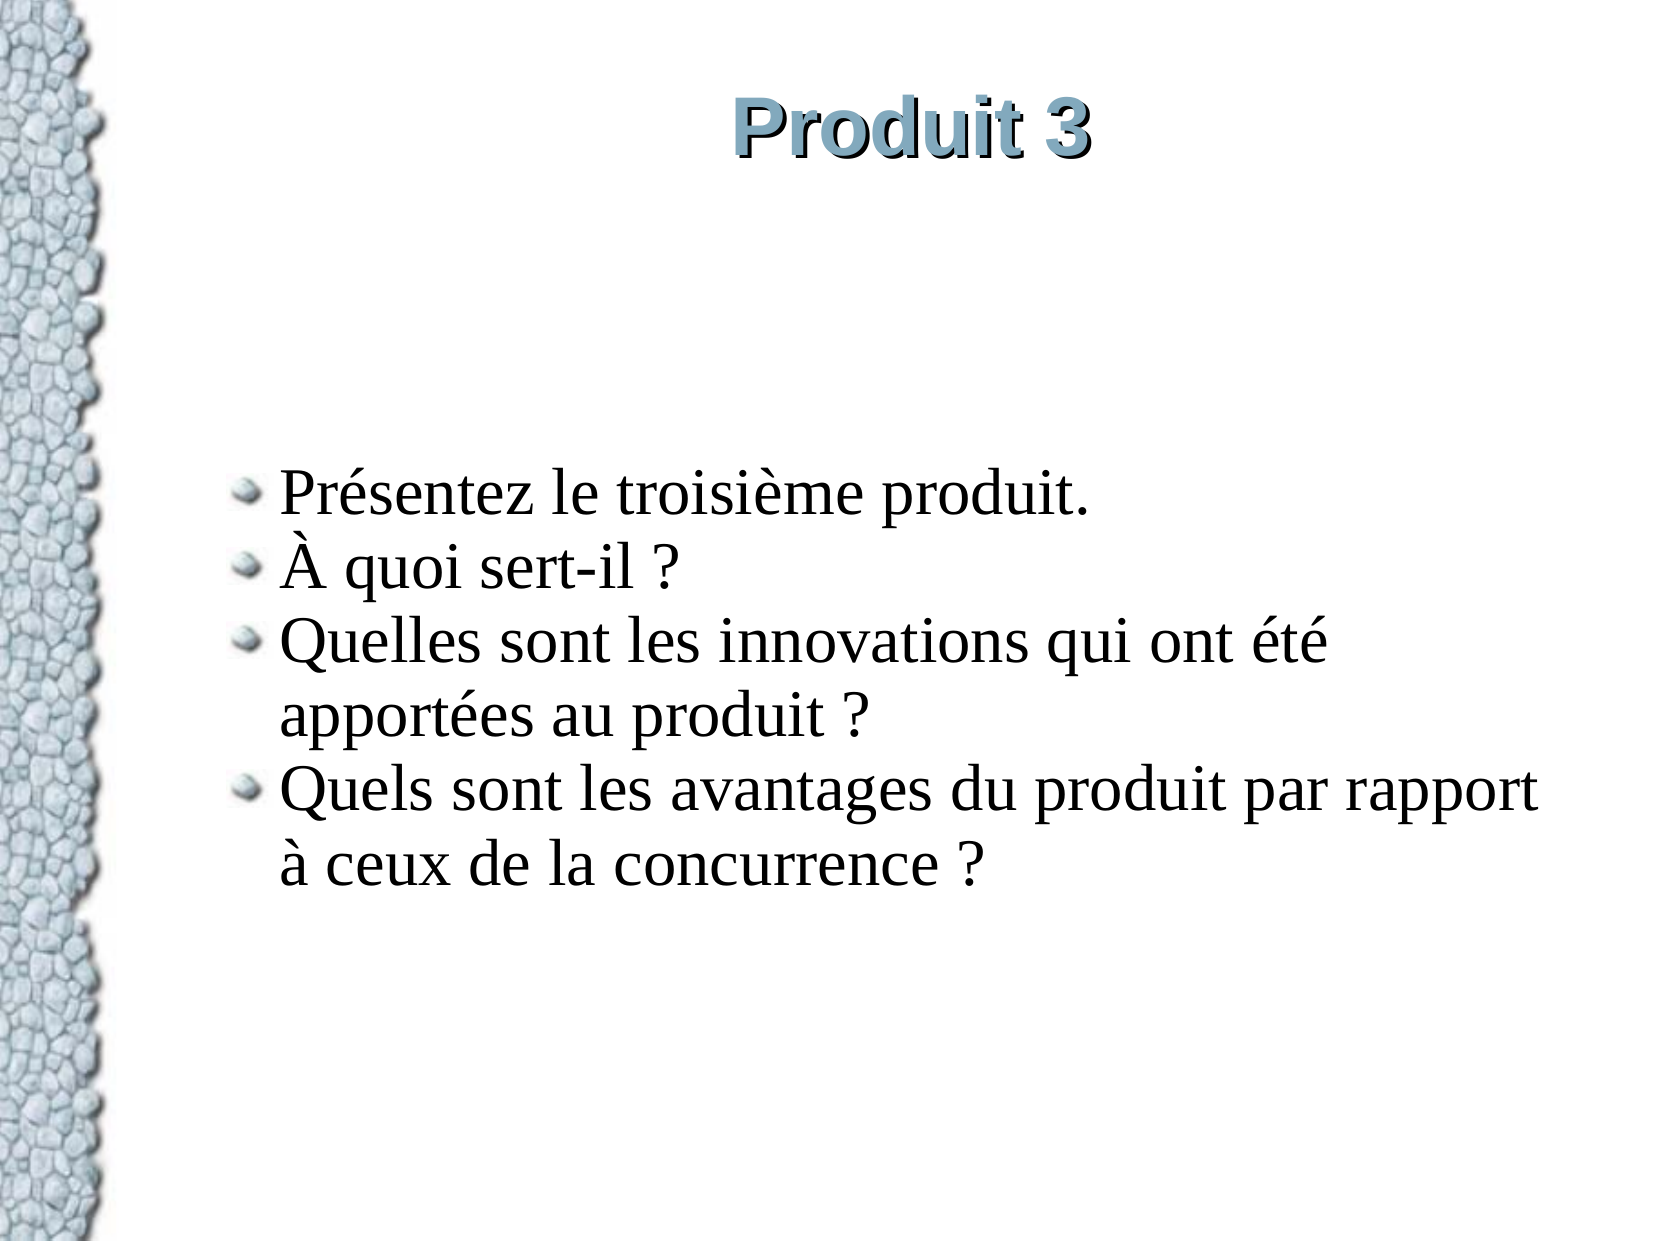

# Produit 3
Présentez le troisième produit.
À quoi sert-il ?
Quelles sont les innovations qui ont été apportées au produit ?
Quels sont les avantages du produit par rapport à ceux de la concurrence ?